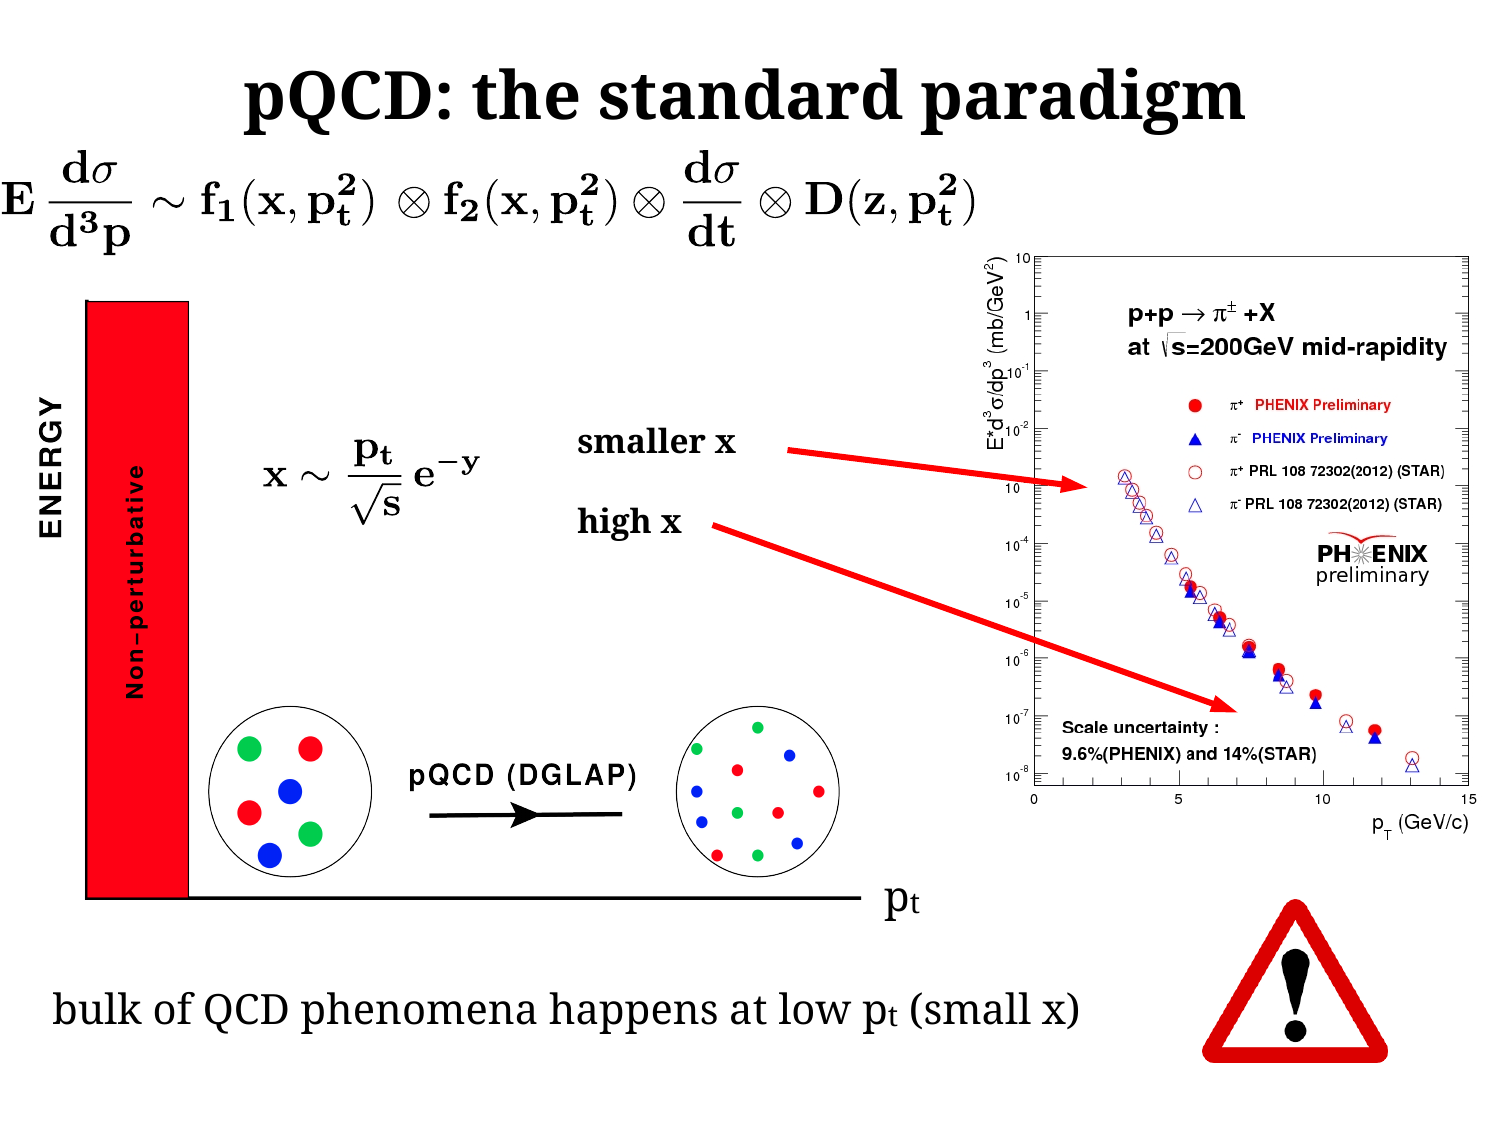

# pQCD: the standard paradigm
smaller x
high x
pt
bulk of QCD phenomena happens at low pt (small x)